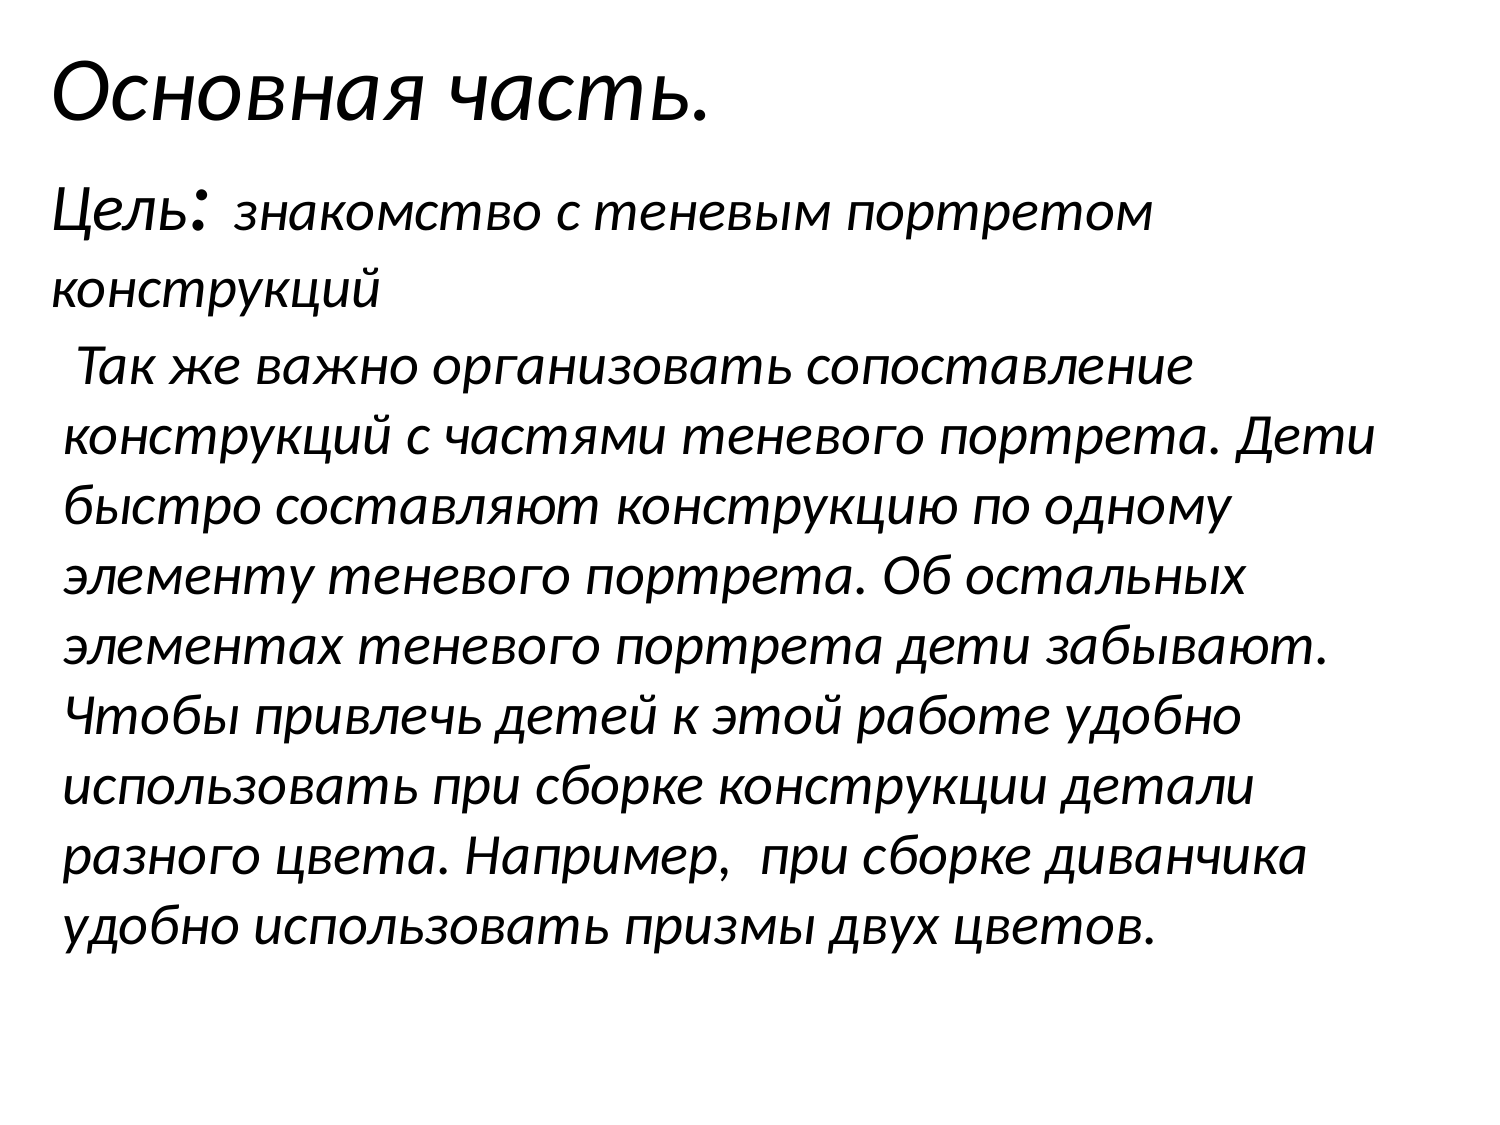

# Основная часть. Цель: знакомство с теневым портретом конструкций
 Так же важно организовать сопоставление конструкций с частями теневого портрета. Дети быстро составляют конструкцию по одному элементу теневого портрета. Об остальных элементах теневого портрета дети забывают. Чтобы привлечь детей к этой работе удобно использовать при сборке конструкции детали разного цвета. Например, при сборке диванчика удобно использовать призмы двух цветов.